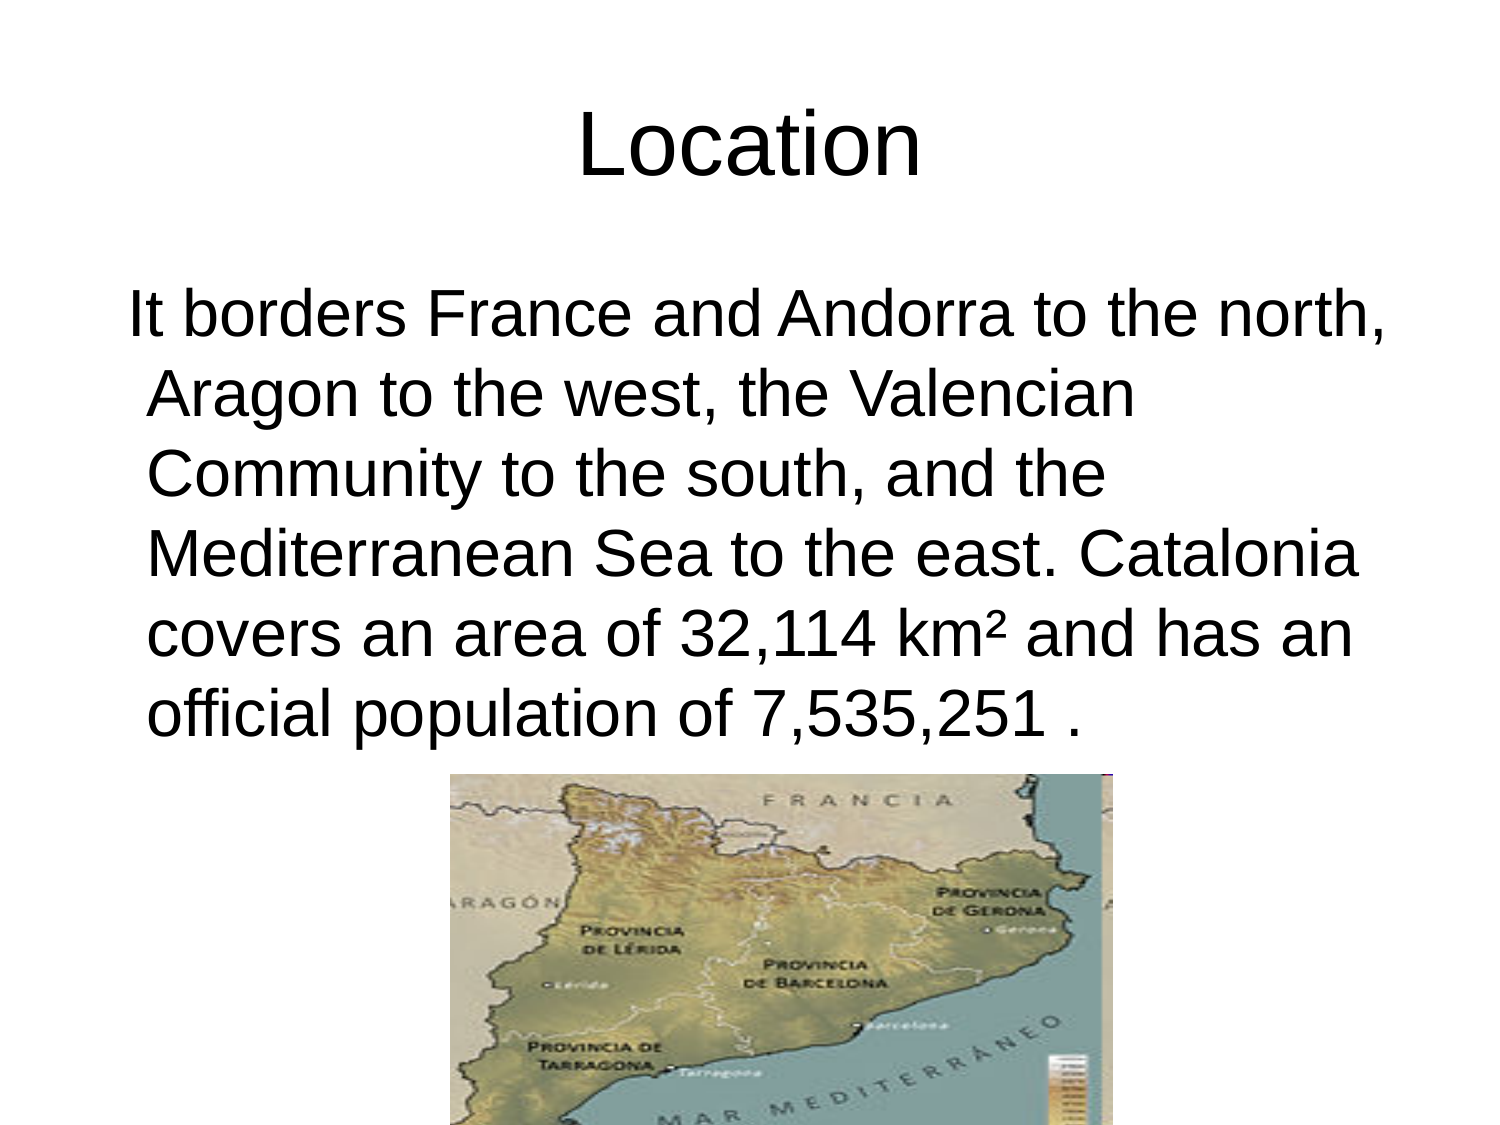

# Location
 It borders France and Andorra to the north, Aragon to the west, the Valencian Community to the south, and the Mediterranean Sea to the east. Catalonia covers an area of 32,114 km² and has an official population of 7,535,251 .